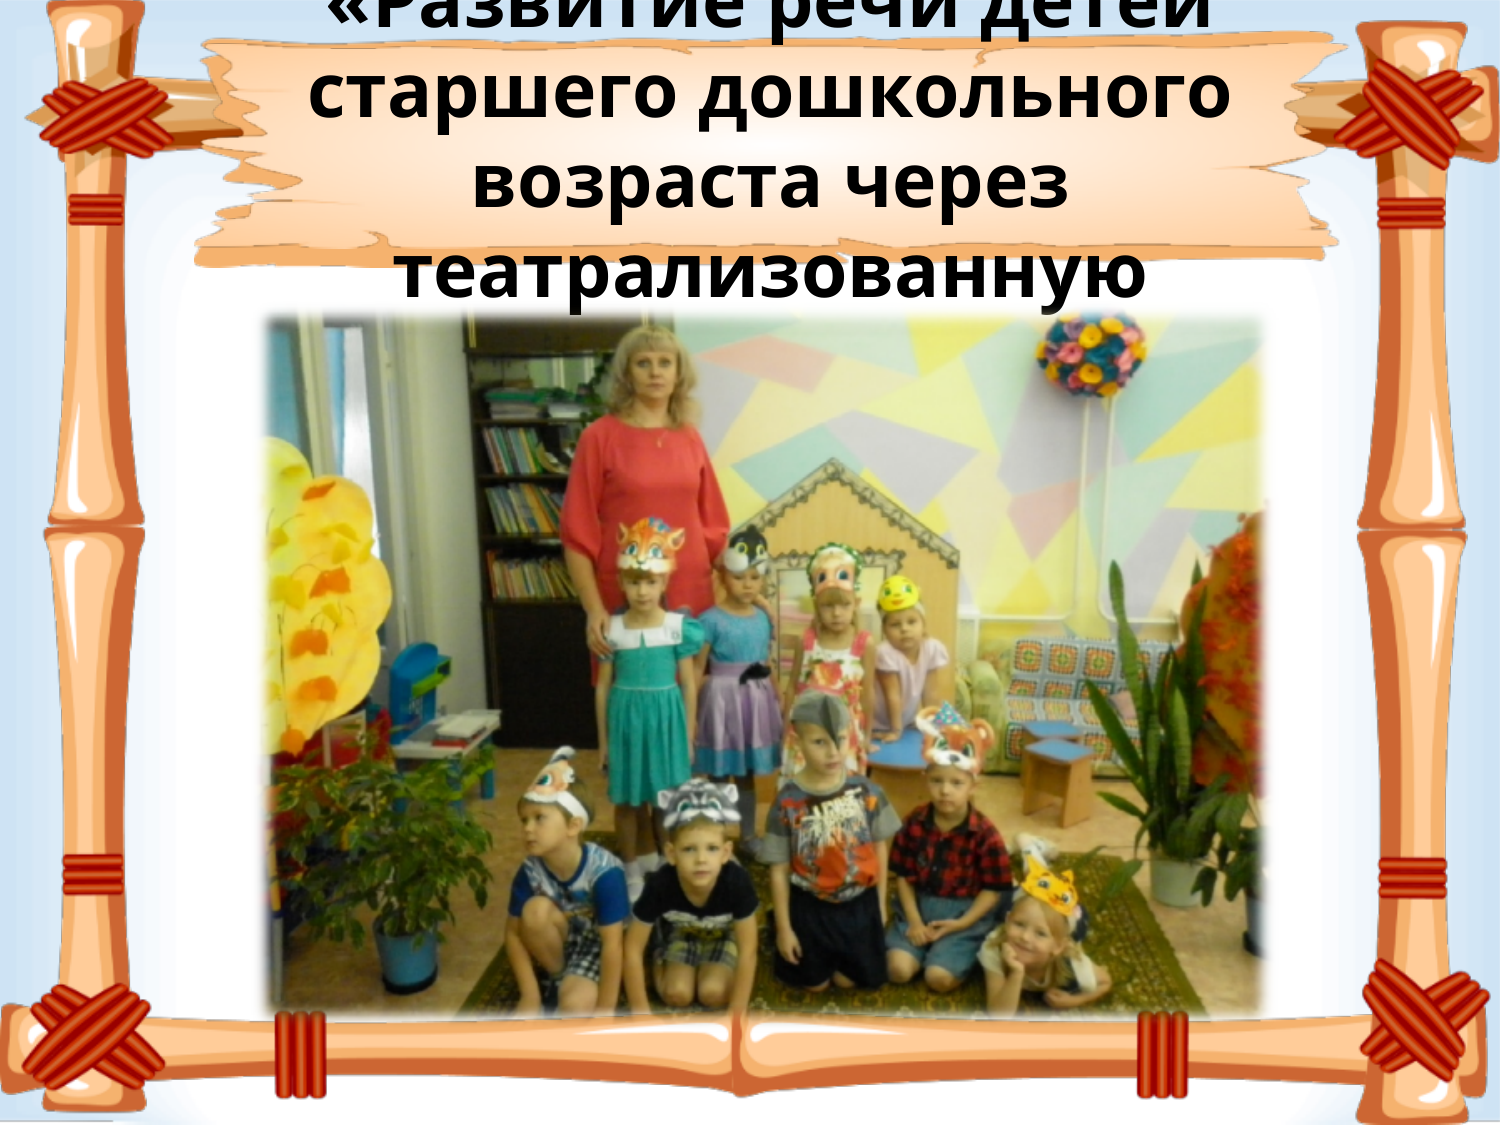

# «Развитие речи детей старшего дошкольного возраста через театрализованную деятельность»